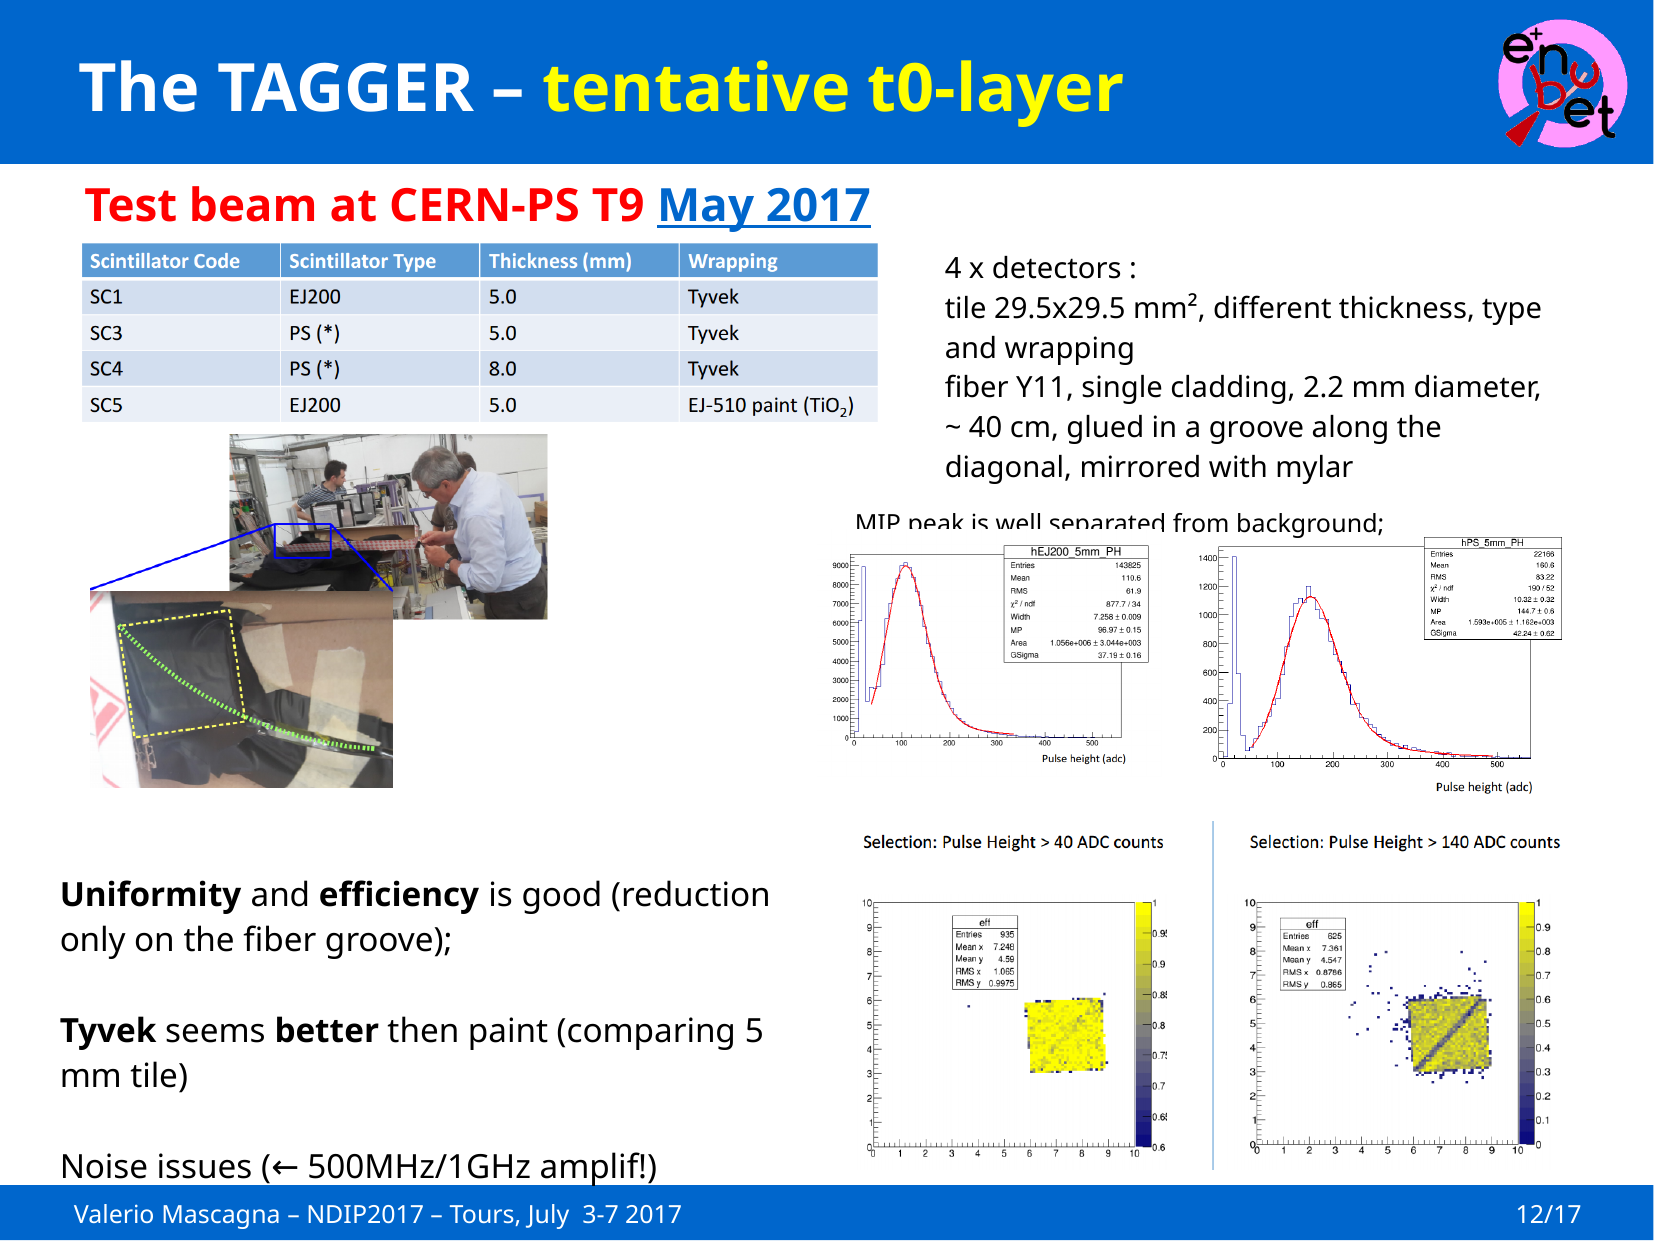

The TAGGER – tentative t0-layer
Test beam at CERN-PS T9 May 2017
4 x detectors :
tile 29.5x29.5 mm², different thickness, type and wrapping
fiber Y11, single cladding, 2.2 mm diameter, ~ 40 cm, glued in a groove along the diagonal, mirrored with mylar
MIP peak is well separated from background;
Uniformity and efficiency is good (reduction only on the fiber groove);
Tyvek seems better then paint (comparing 5 mm tile)
Noise issues (← 500MHz/1GHz amplif!)
d
12